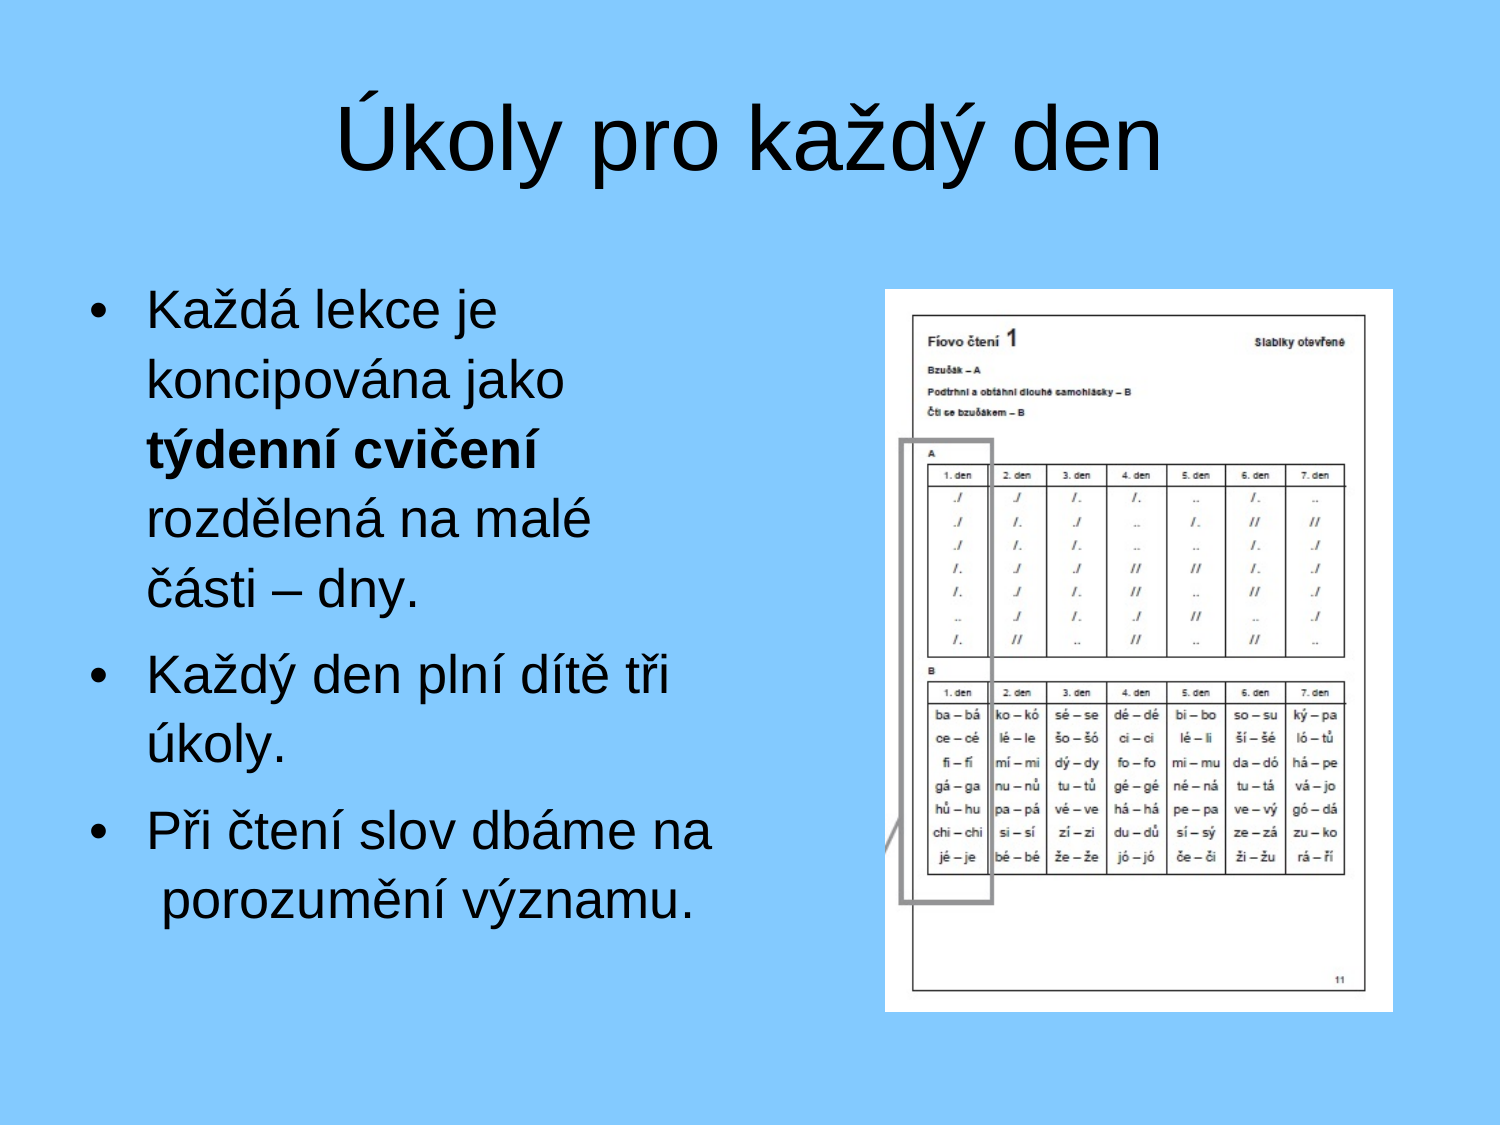

Úkoly pro každý den
# Každá lekce je koncipována jako týdenní cvičení rozdělená na malé části – dny.
Každý den plní dítě tři úkoly.
Při čtení slov dbáme na porozumění významu.